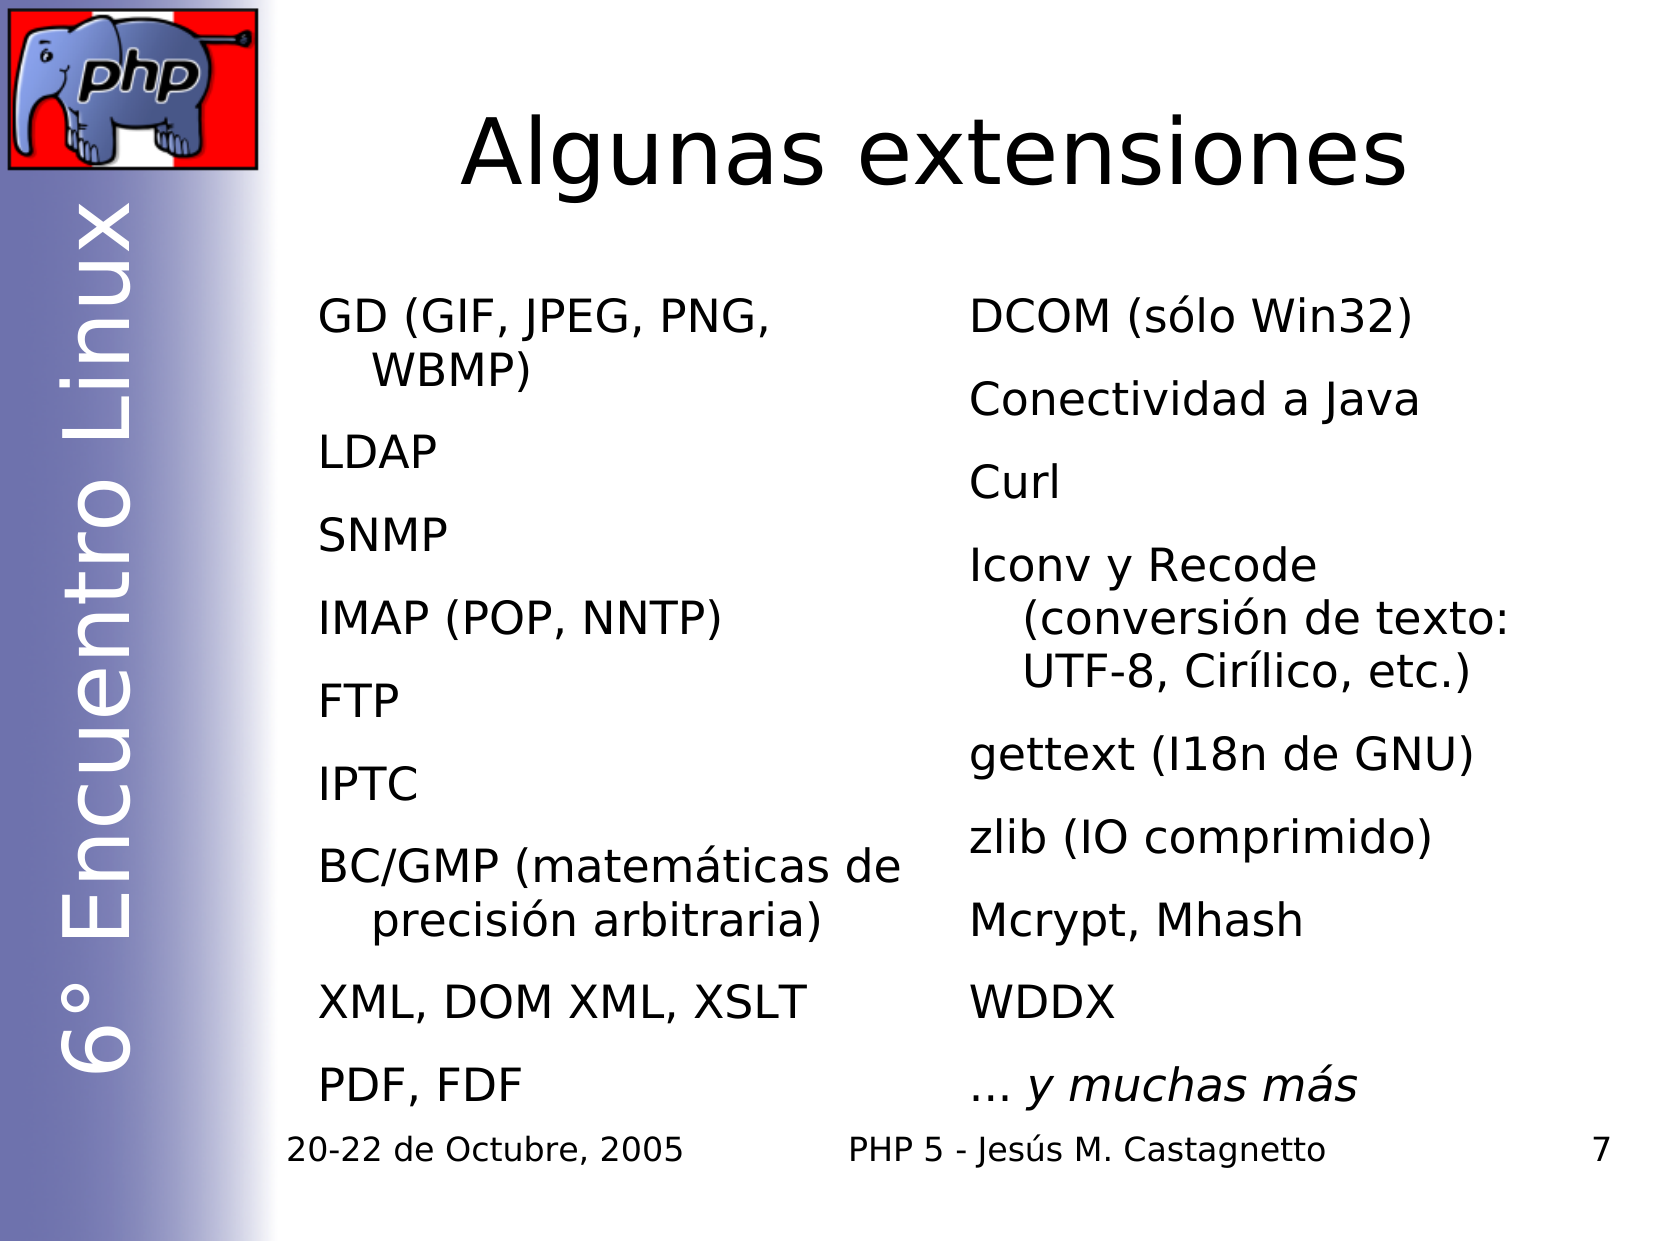

# Algunas extensiones
GD (GIF, JPEG, PNG, WBMP)
LDAP
SNMP
IMAP (POP, NNTP)
FTP
IPTC
BC/GMP (matemáticas de precisión arbitraria)
XML, DOM XML, XSLT
PDF, FDF
DCOM (sólo Win32)
Conectividad a Java
Curl
Iconv y Recode (conversión de texto: UTF-8, Cirílico, etc.)
gettext (I18n de GNU)
zlib (IO comprimido)
Mcrypt, Mhash
WDDX
... y muchas más
20-22 de Octubre, 2005
PHP 5 - Jesús M. Castagnetto
7